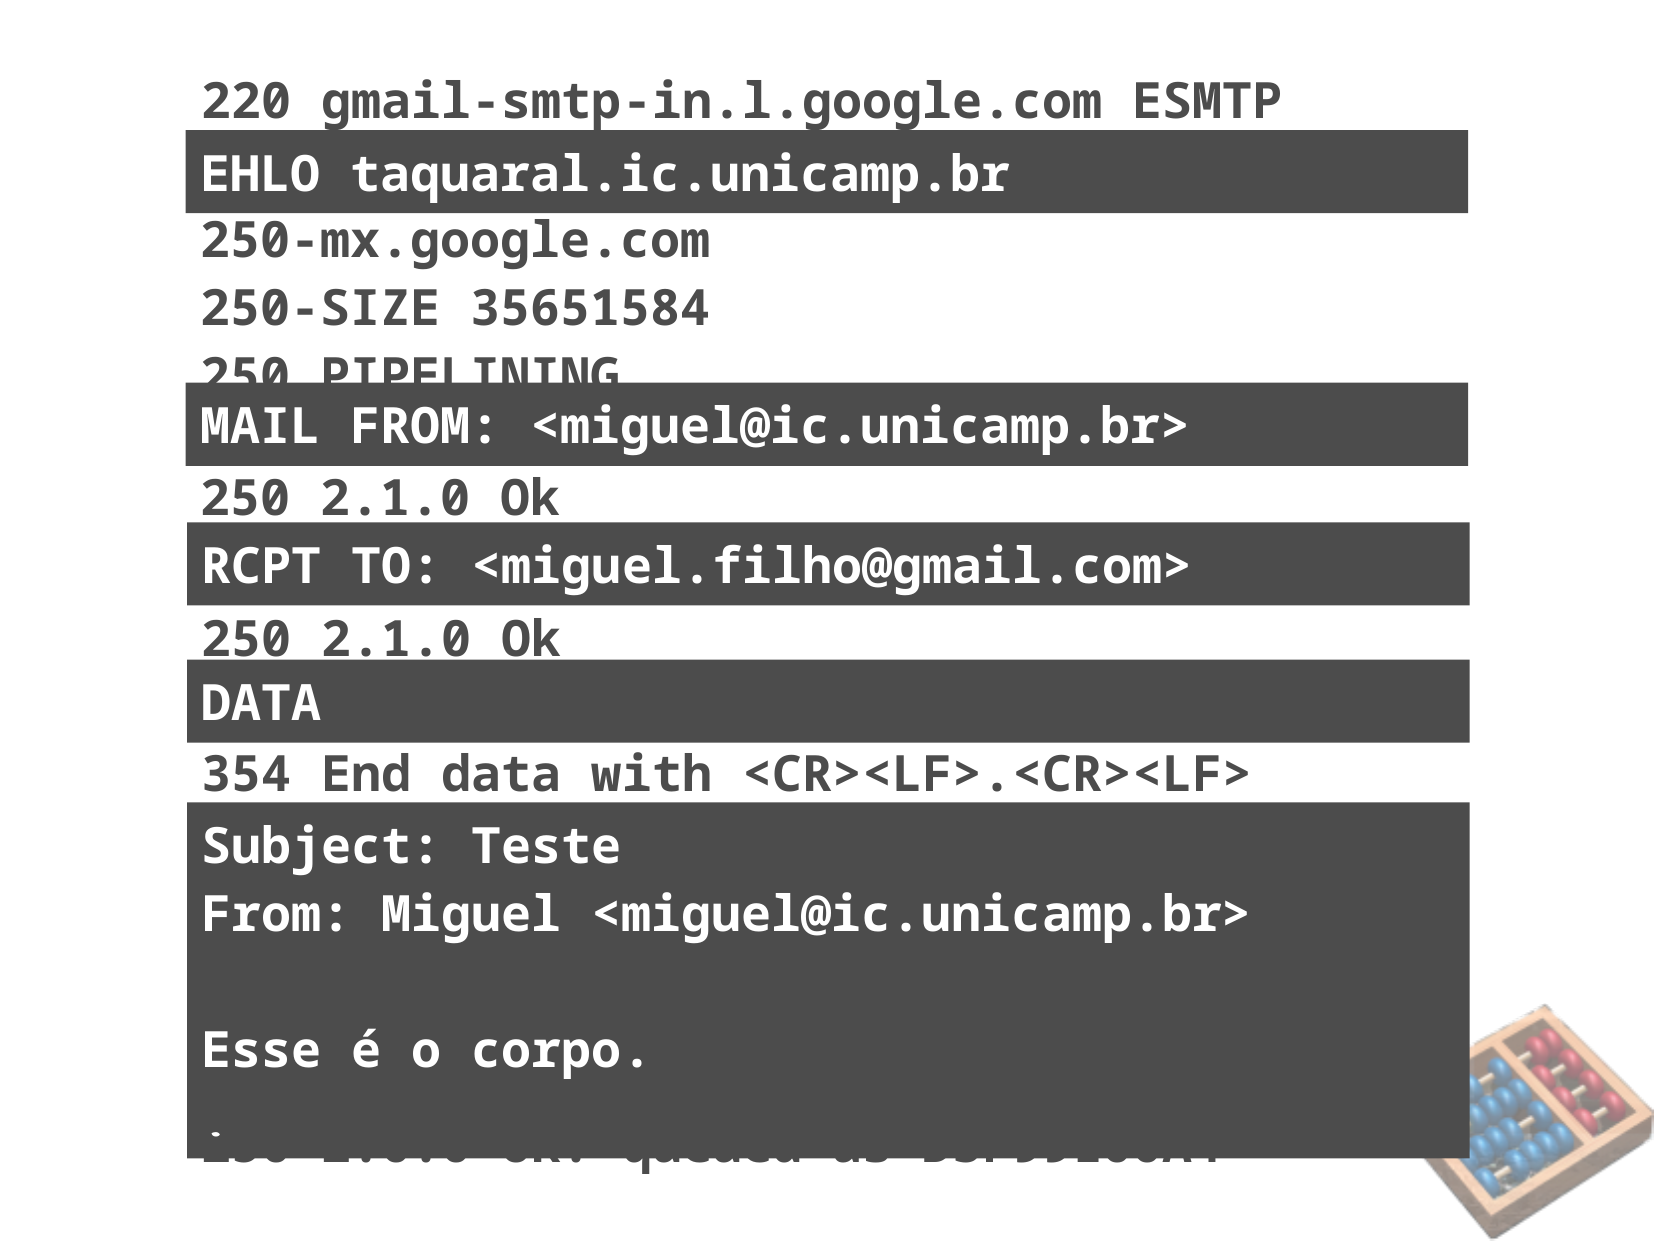

220 gmail-smtp-in.l.google.com ESMTP
EHLO taquaral.ic.unicamp.br
250-mx.google.com
250-SIZE 35651584
250 PIPELINING
MAIL FROM: <miguel@ic.unicamp.br>
250 2.1.0 Ok
RCPT TO: <miguel.filho@gmail.com>
250 2.1.0 Ok
DATA
354 End data with <CR><LF>.<CR><LF>
Subject: Teste
From: Miguel <miguel@ic.unicamp.br>
Esse é o corpo.
.
250 2.0.0 Ok: queued as D3F99100A4